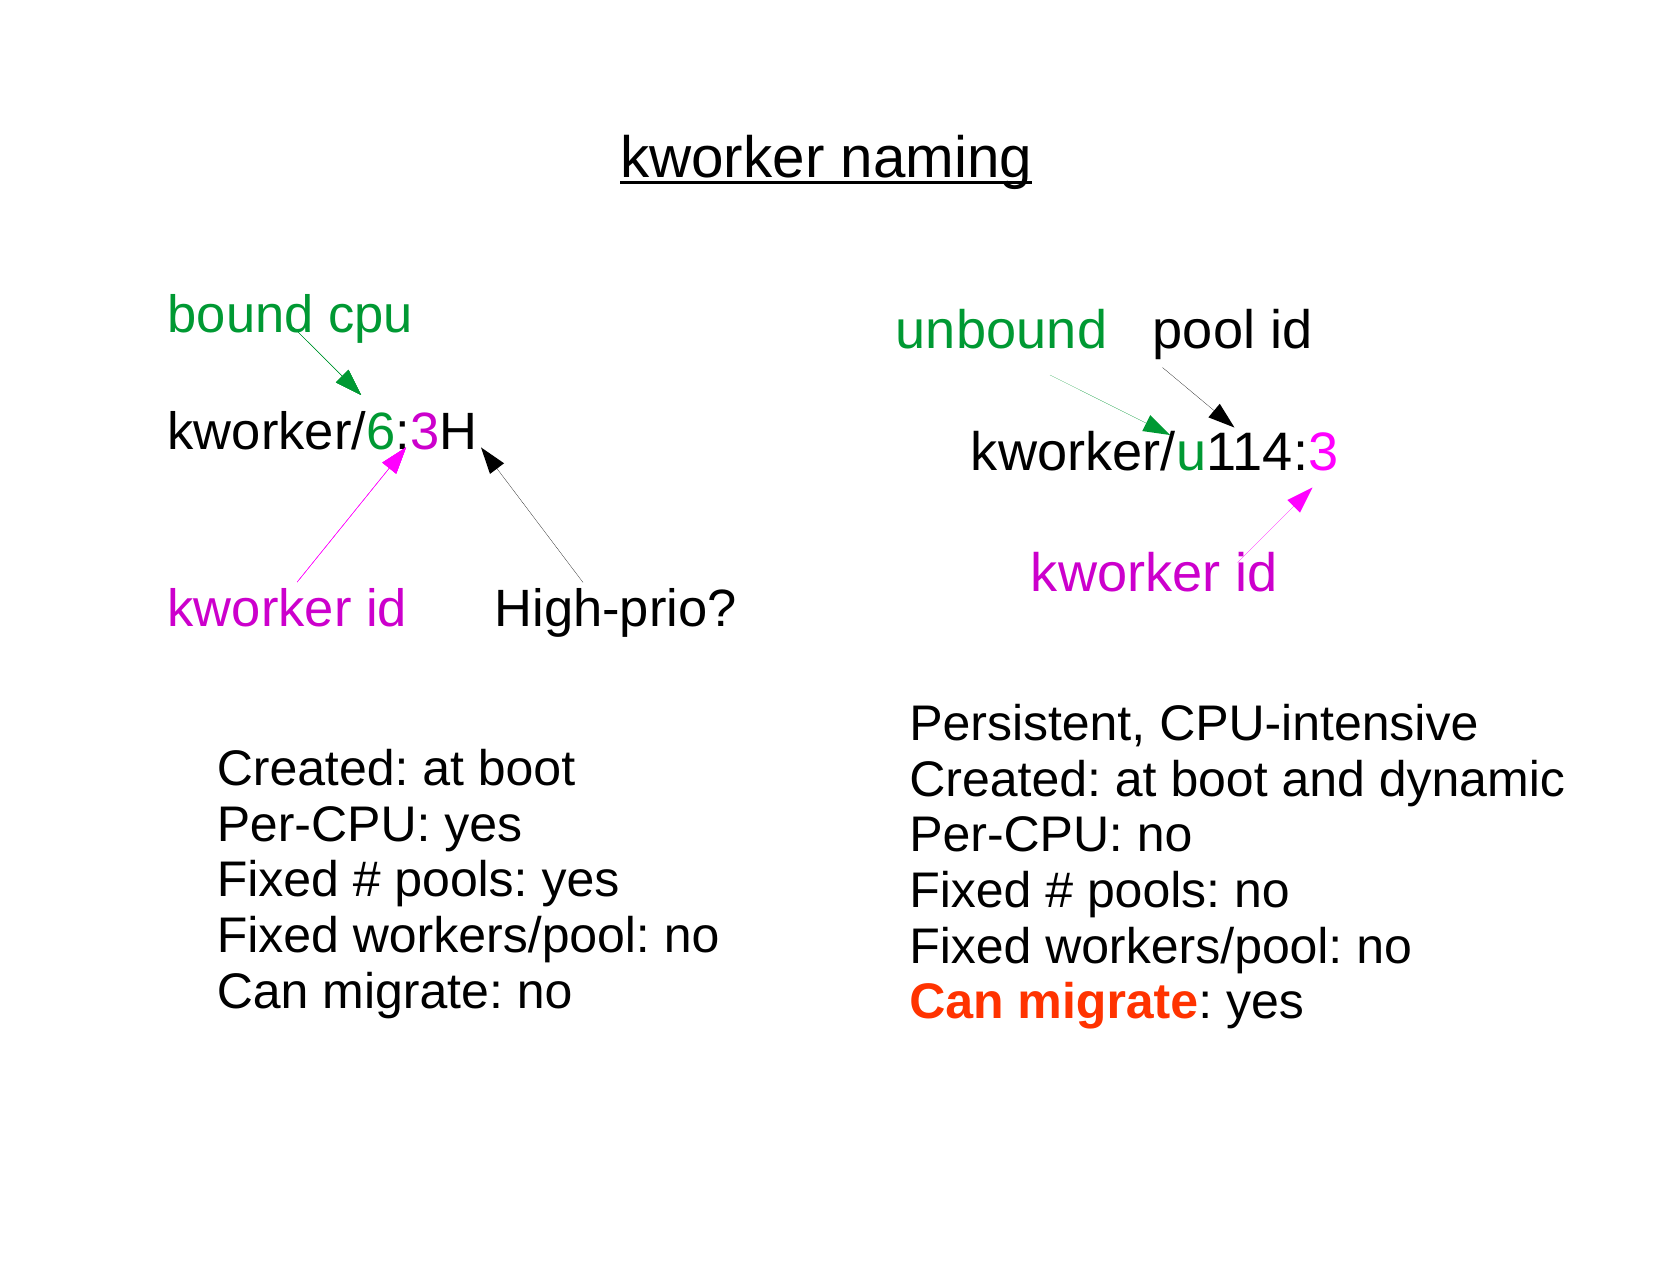

# kworker naming
bound cpu
kworker/6:3H
kworker id High-prio?
unbound pool id
 kworker/u114:3
 kworker id
Created: at boot
Per-CPU: yes
Fixed # pools: yes
Fixed workers/pool: no
Can migrate: no
Persistent, CPU-intensive
Created: at boot and dynamic
Per-CPU: no
Fixed # pools: no
Fixed workers/pool: no
Can migrate: yes